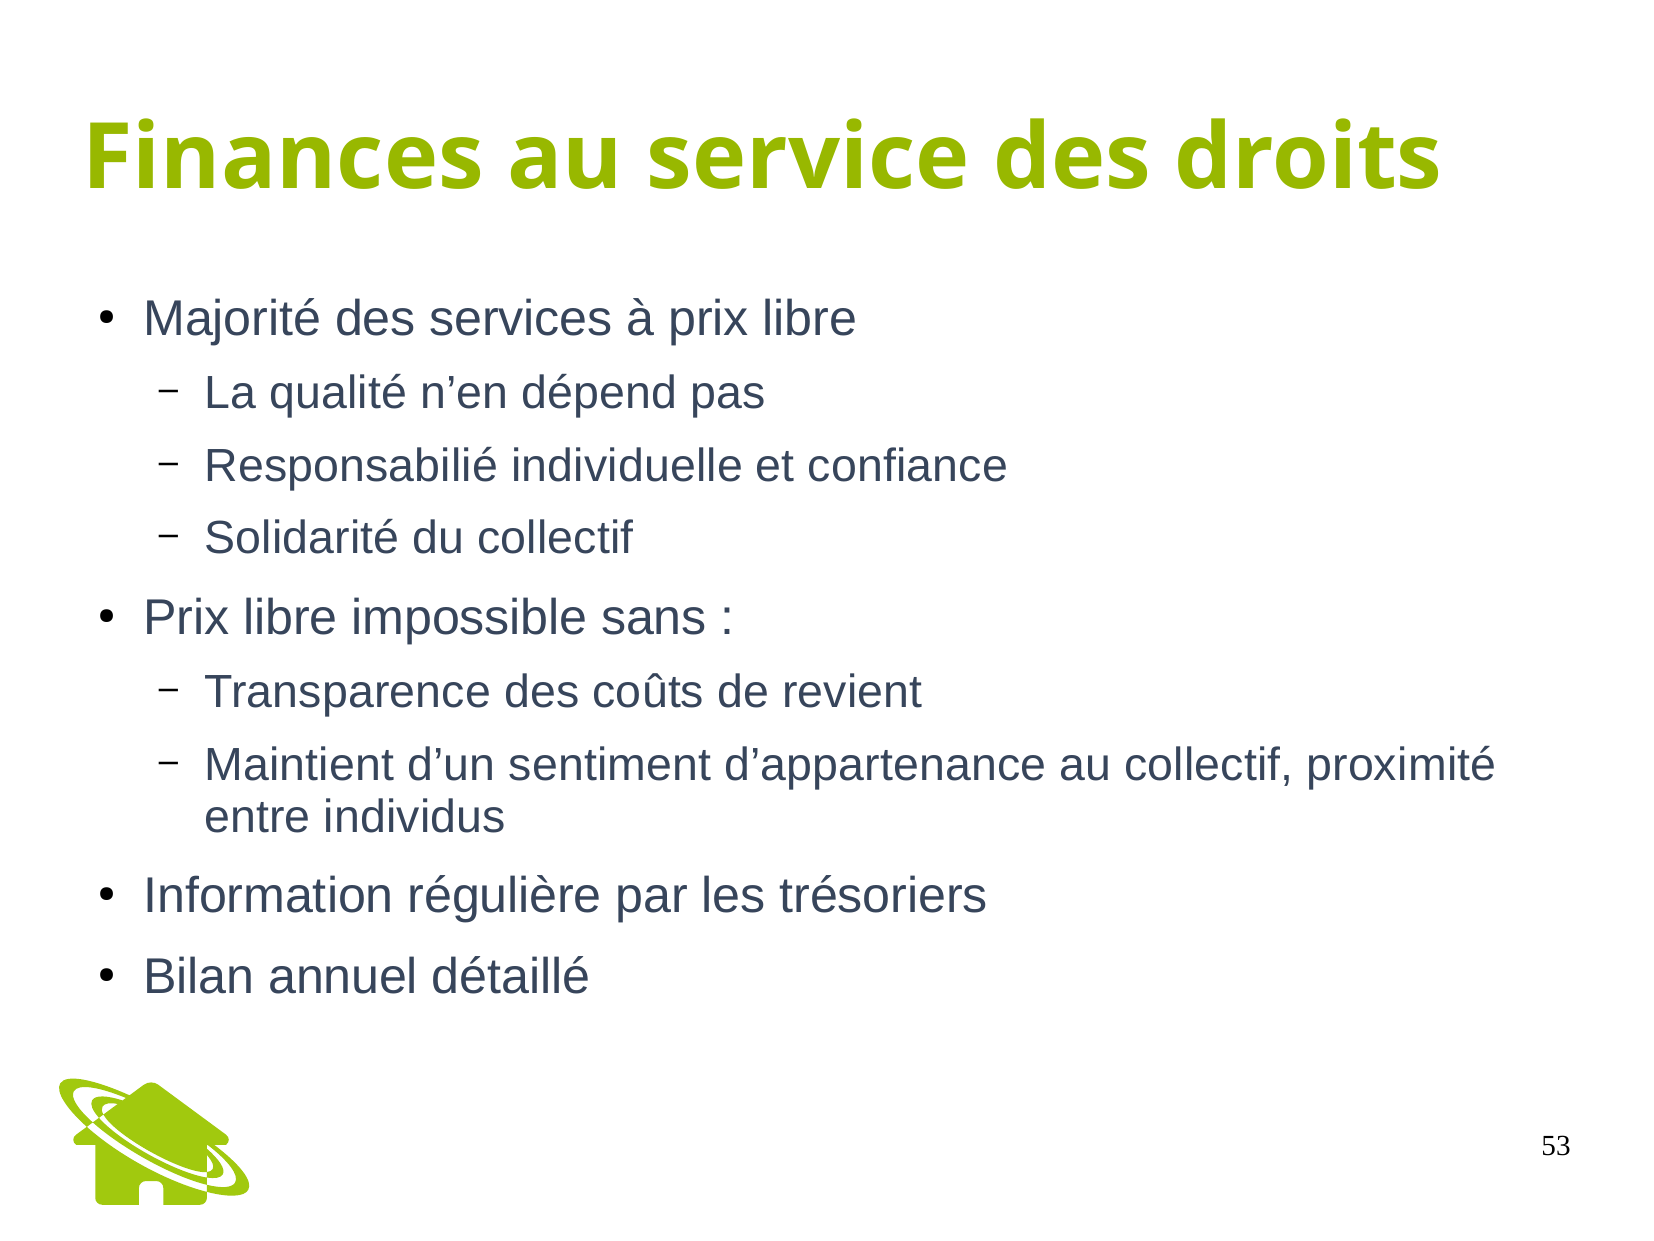

# Finances au service des droits
Majorité des services à prix libre
La qualité n’en dépend pas
Responsabilié individuelle et confiance
Solidarité du collectif
Prix libre impossible sans :
Transparence des coûts de revient
Maintient d’un sentiment d’appartenance au collectif, proximité entre individus
Information régulière par les trésoriers
Bilan annuel détaillé
53